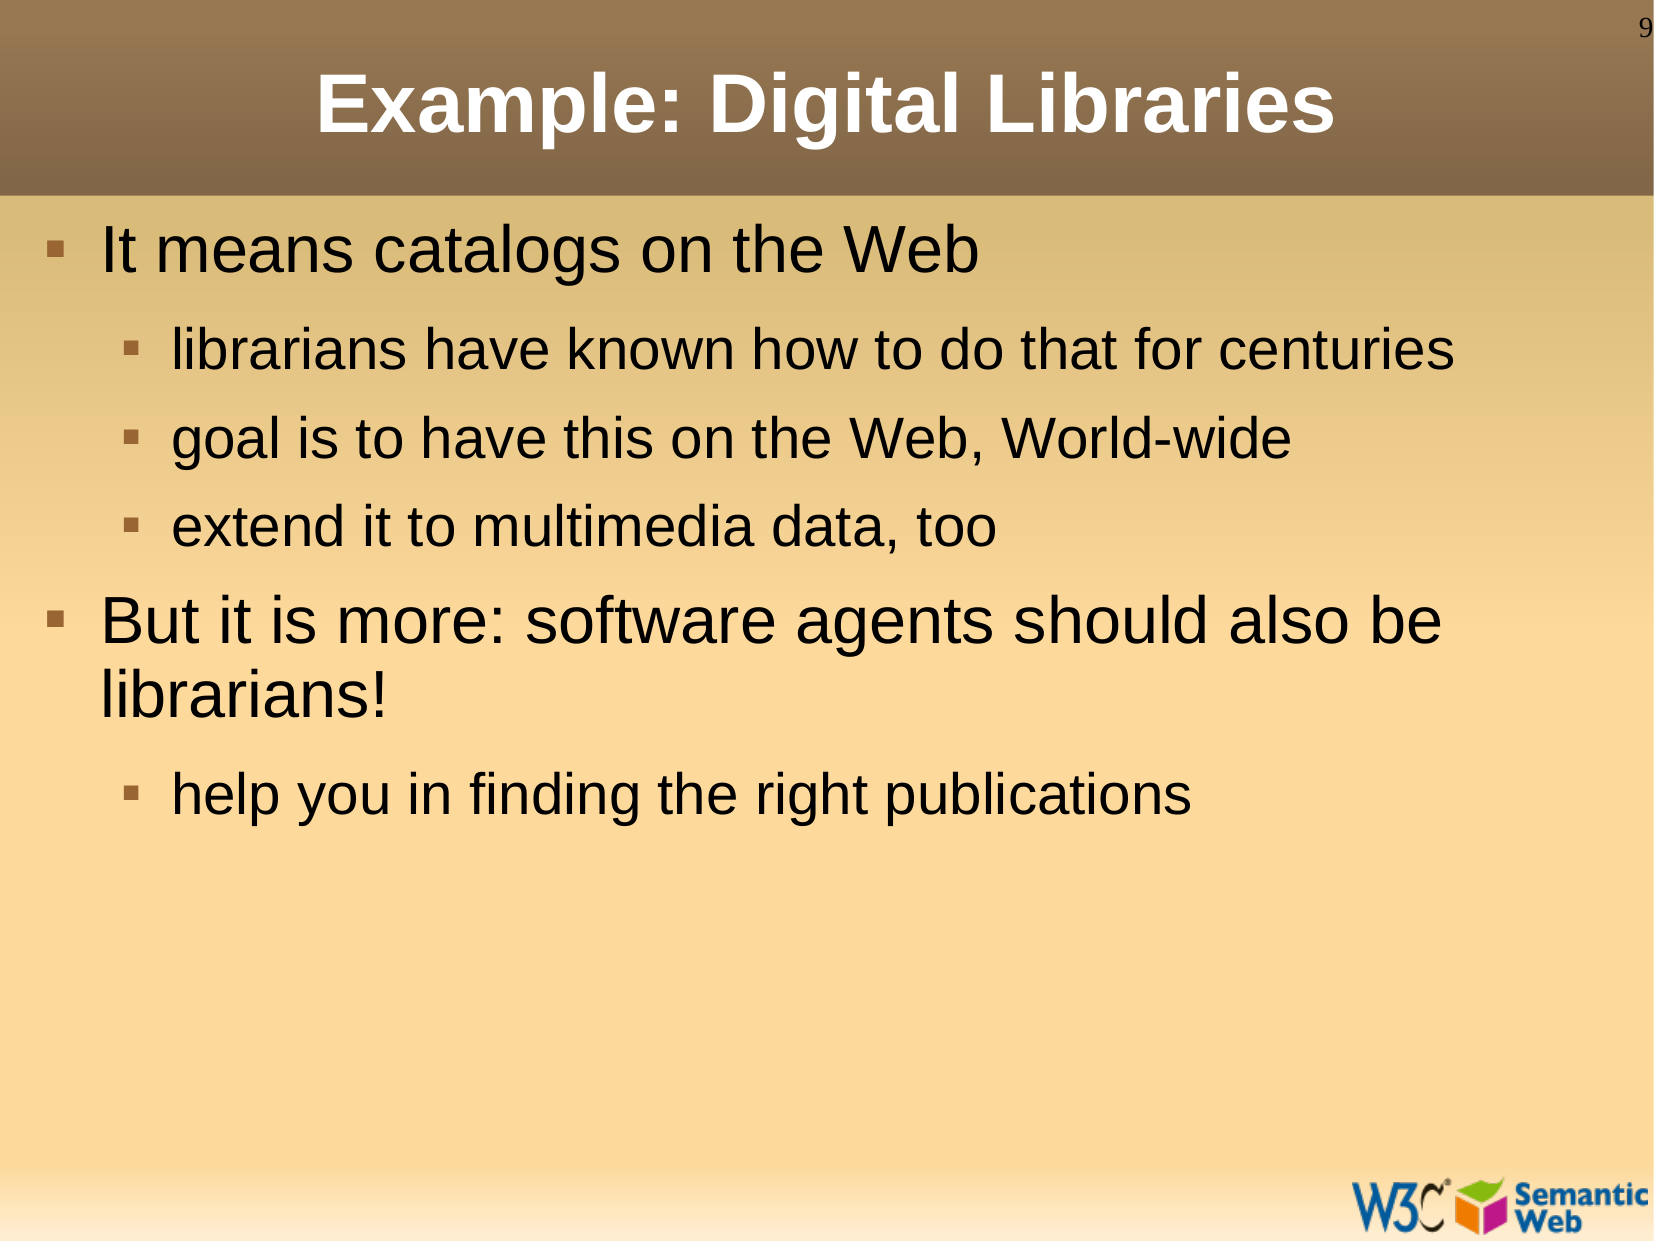

# Example: Digital Libraries
9
It means catalogs on the Web
librarians have known how to do that for centuries
goal is to have this on the Web, World-wide
extend it to multimedia data, too
But it is more: software agents should also be librarians!
help you in finding the right publications